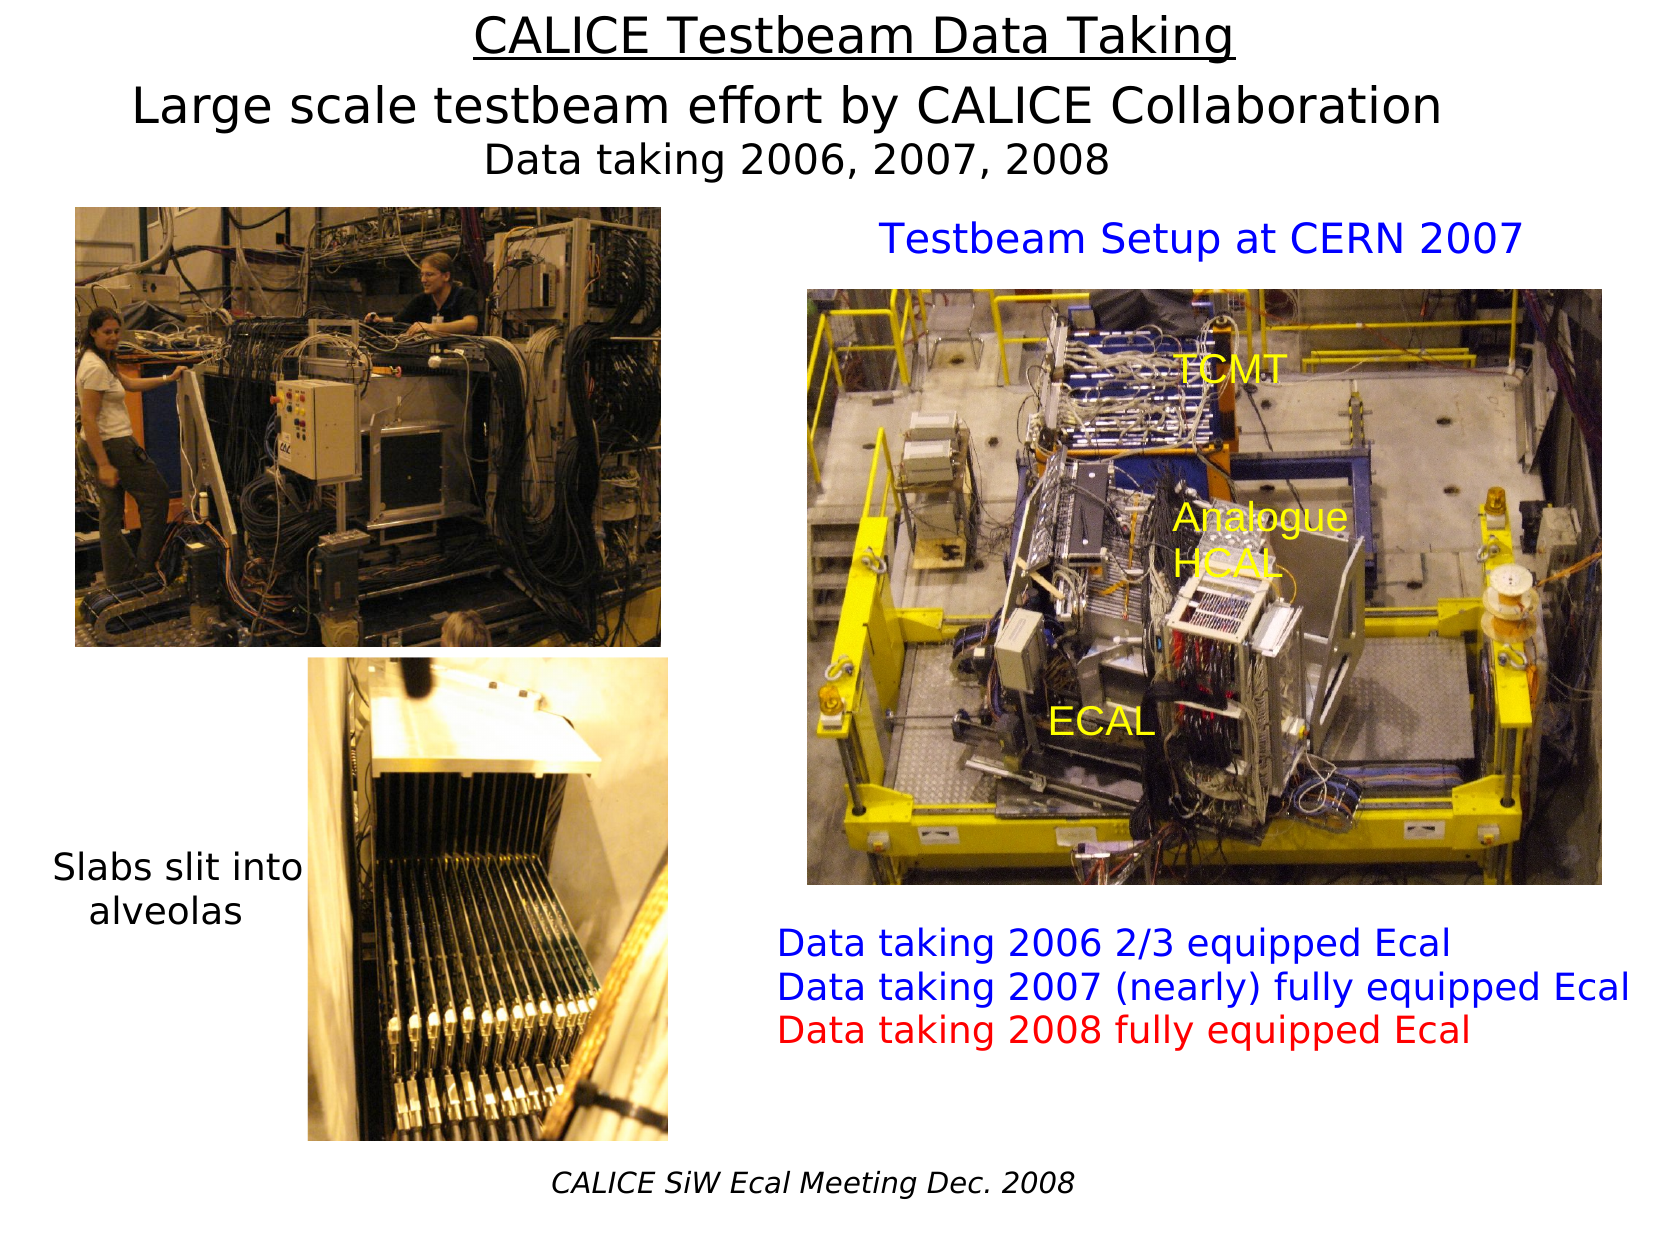

CALICE Testbeam Data Taking
 Large scale testbeam effort by CALICE Collaboration
 Data taking 2006, 2007, 2008
Testbeam Setup at CERN 2007
TCMT
TCMT
Analogue
HCAL
ECAL
Slabs slit into
 alveolas
Data taking 2006 2/3 equipped Ecal
Data taking 2007 (nearly) fully equipped Ecal
Data taking 2008 fully equipped Ecal